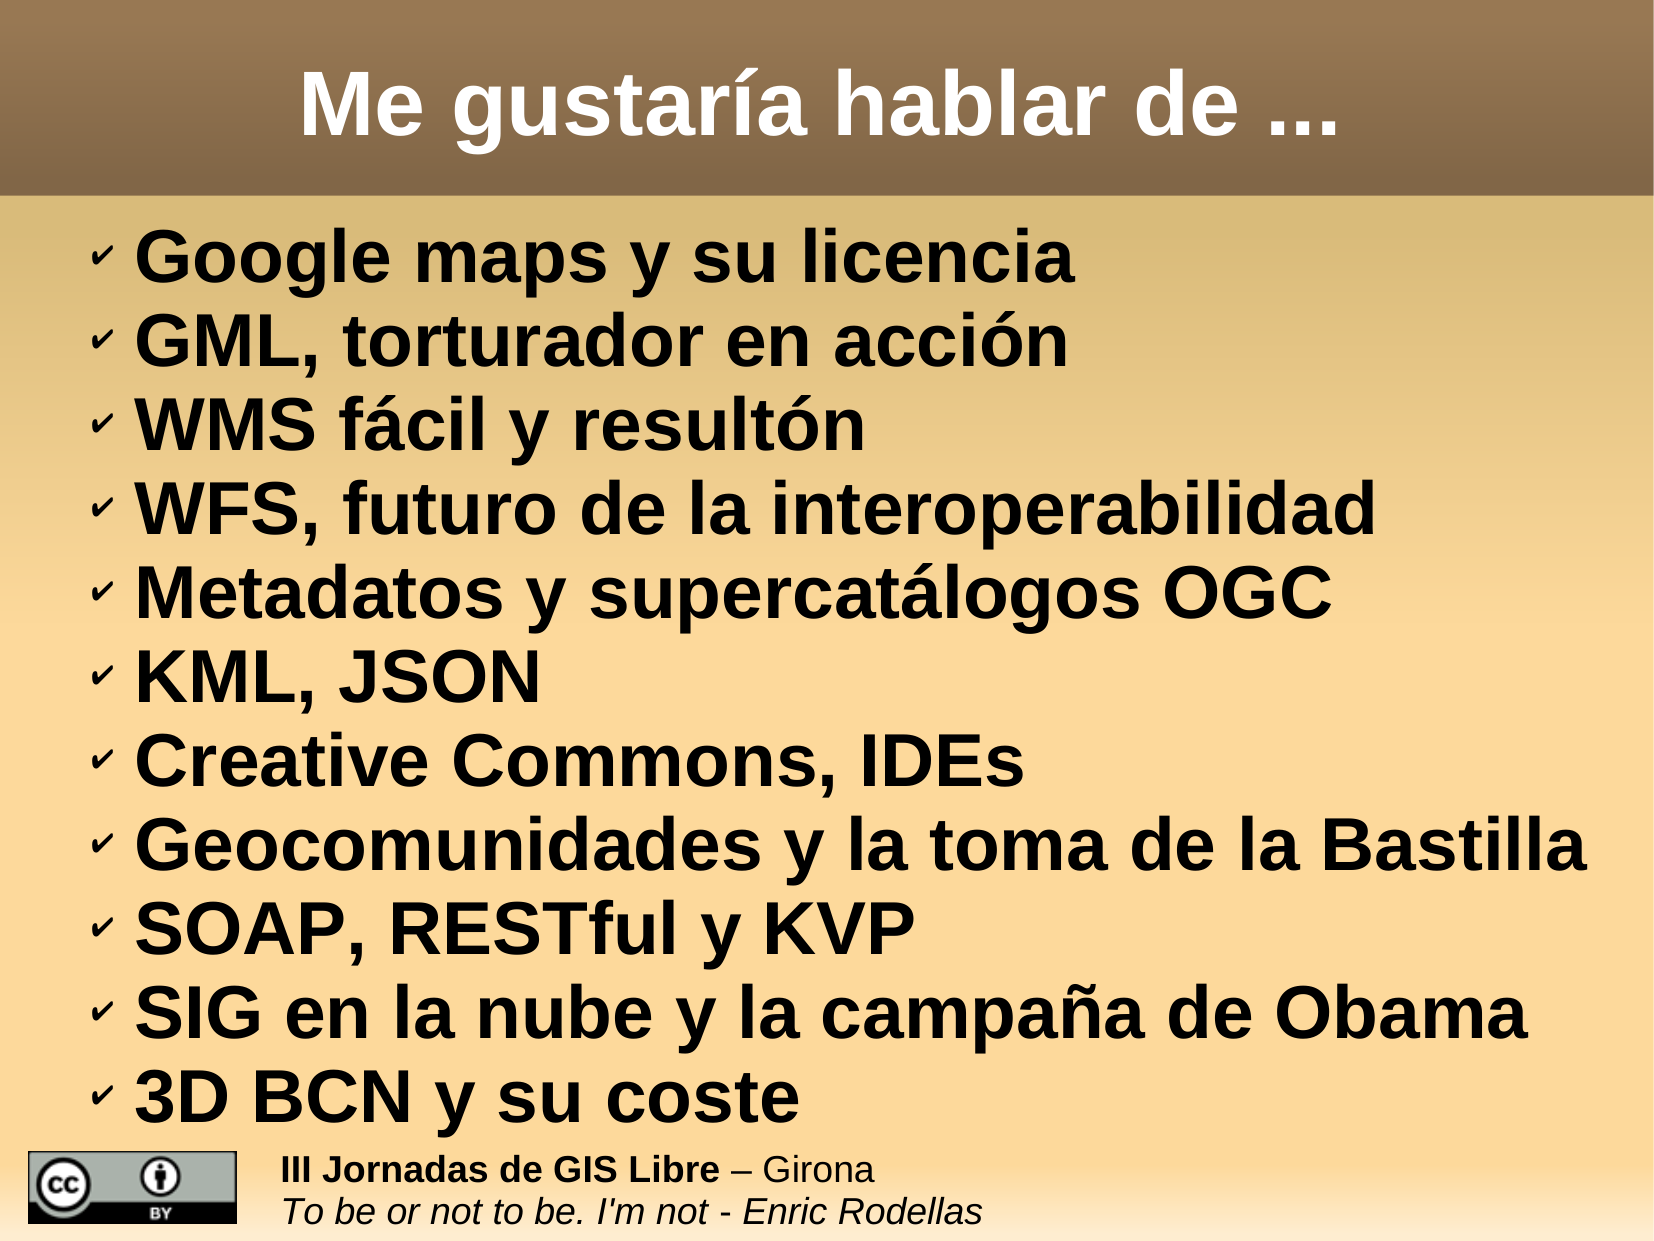

# Me gustaría hablar de ...
 Google maps y su licencia
 GML, torturador en acción
 WMS fácil y resultón
 WFS, futuro de la interoperabilidad
 Metadatos y supercatálogos OGC
 KML, JSON
 Creative Commons, IDEs
 Geocomunidades y la toma de la Bastilla
 SOAP, RESTful y KVP
 SIG en la nube y la campaña de Obama
 3D BCN y su coste
III Jornadas de GIS Libre – Girona
To be or not to be. I'm not - Enric Rodellas